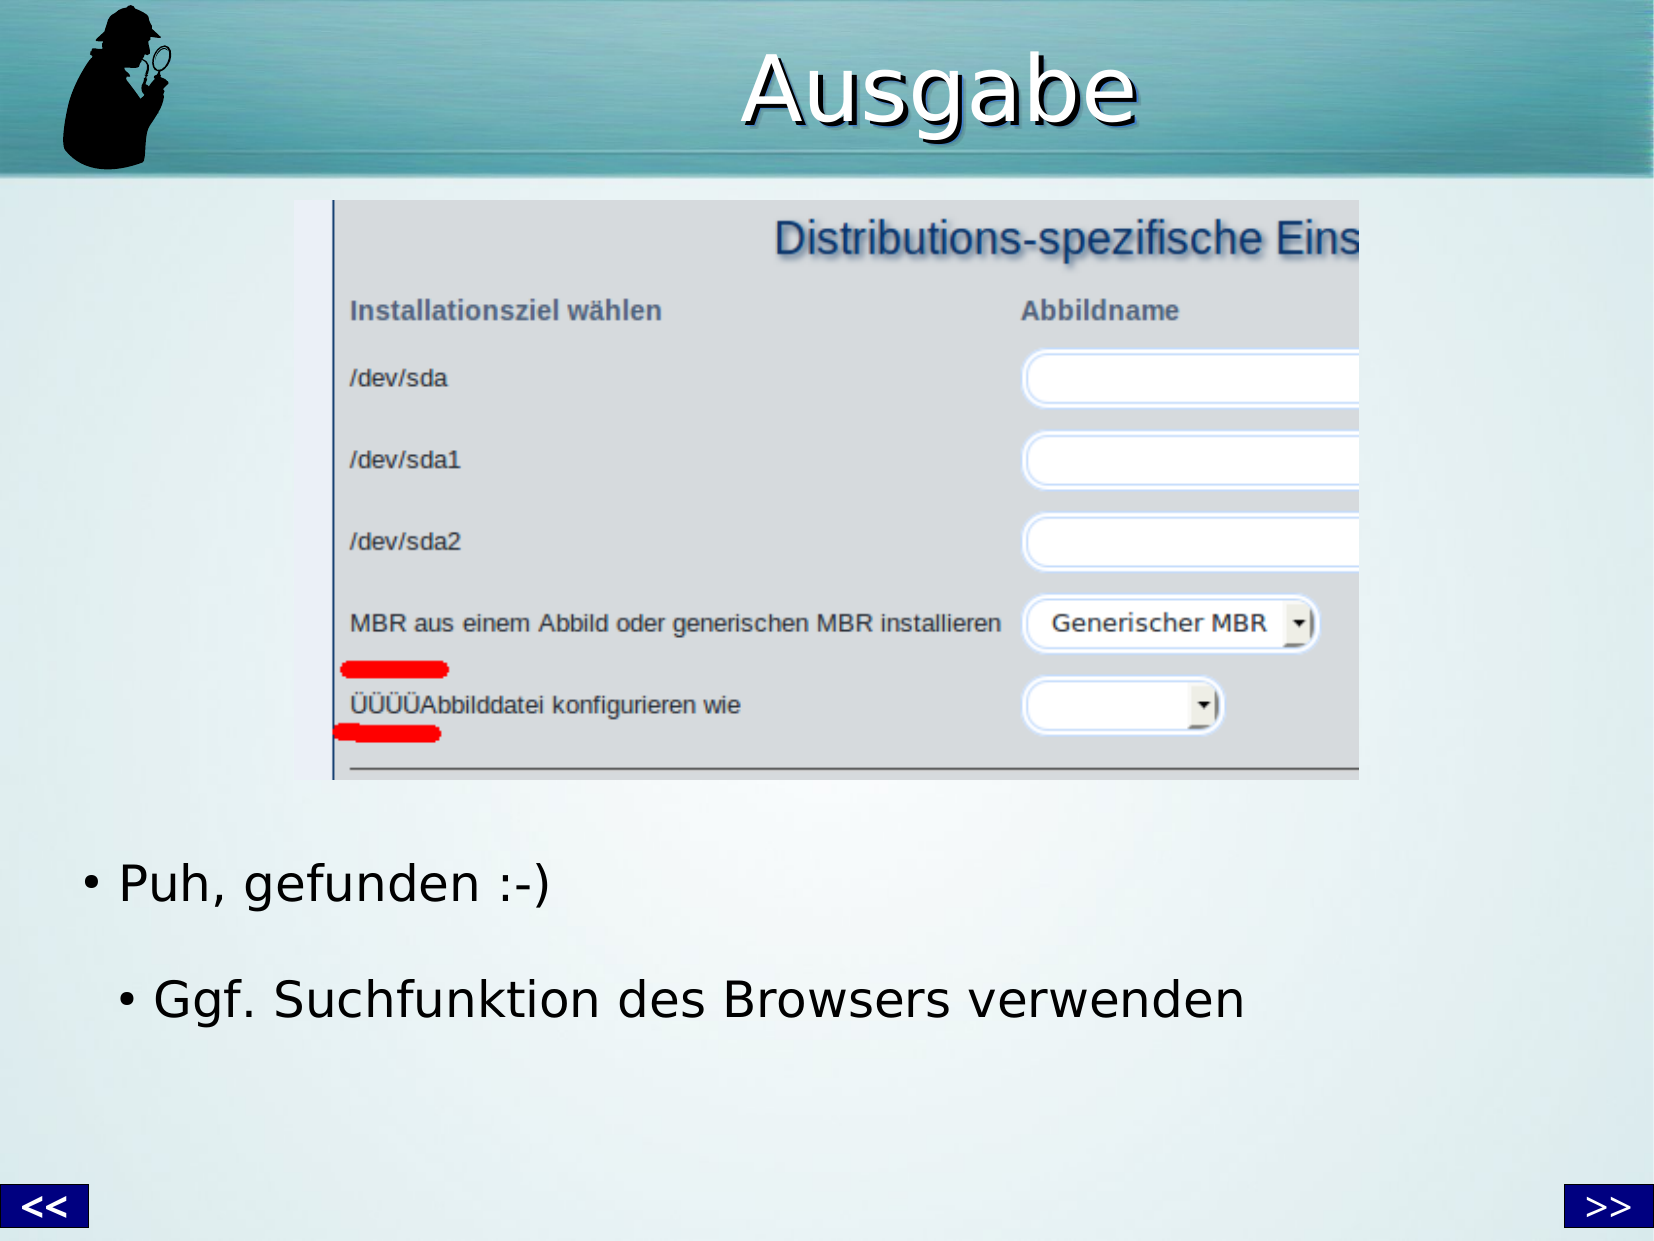

# Ausgabe
Puh, gefunden :-)
Ggf. Suchfunktion des Browsers verwenden